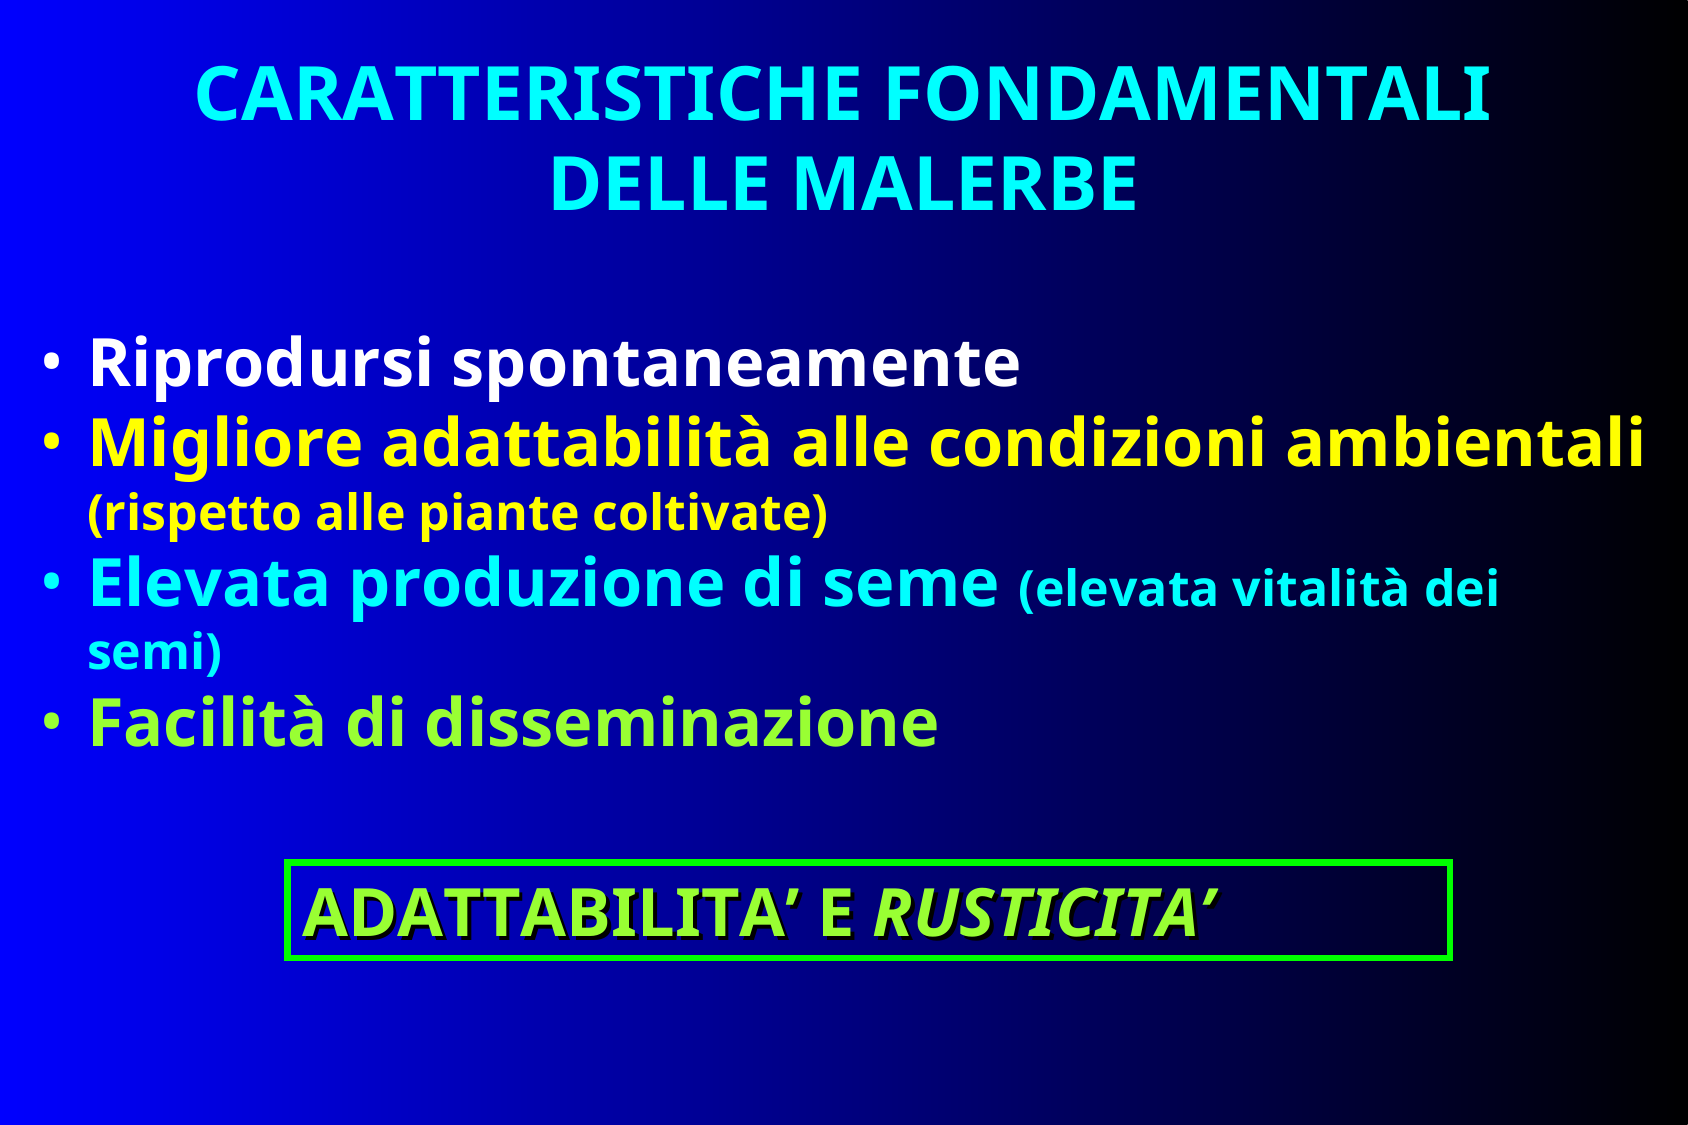

CARATTERISTICHE FONDAMENTALI DELLE MALERBE
Riprodursi spontaneamente
Migliore adattabilità alle condizioni ambientali (rispetto alle piante coltivate)
Elevata produzione di seme (elevata vitalità dei semi)
Facilità di disseminazione
ADATTABILITA’ E RUSTICITA’